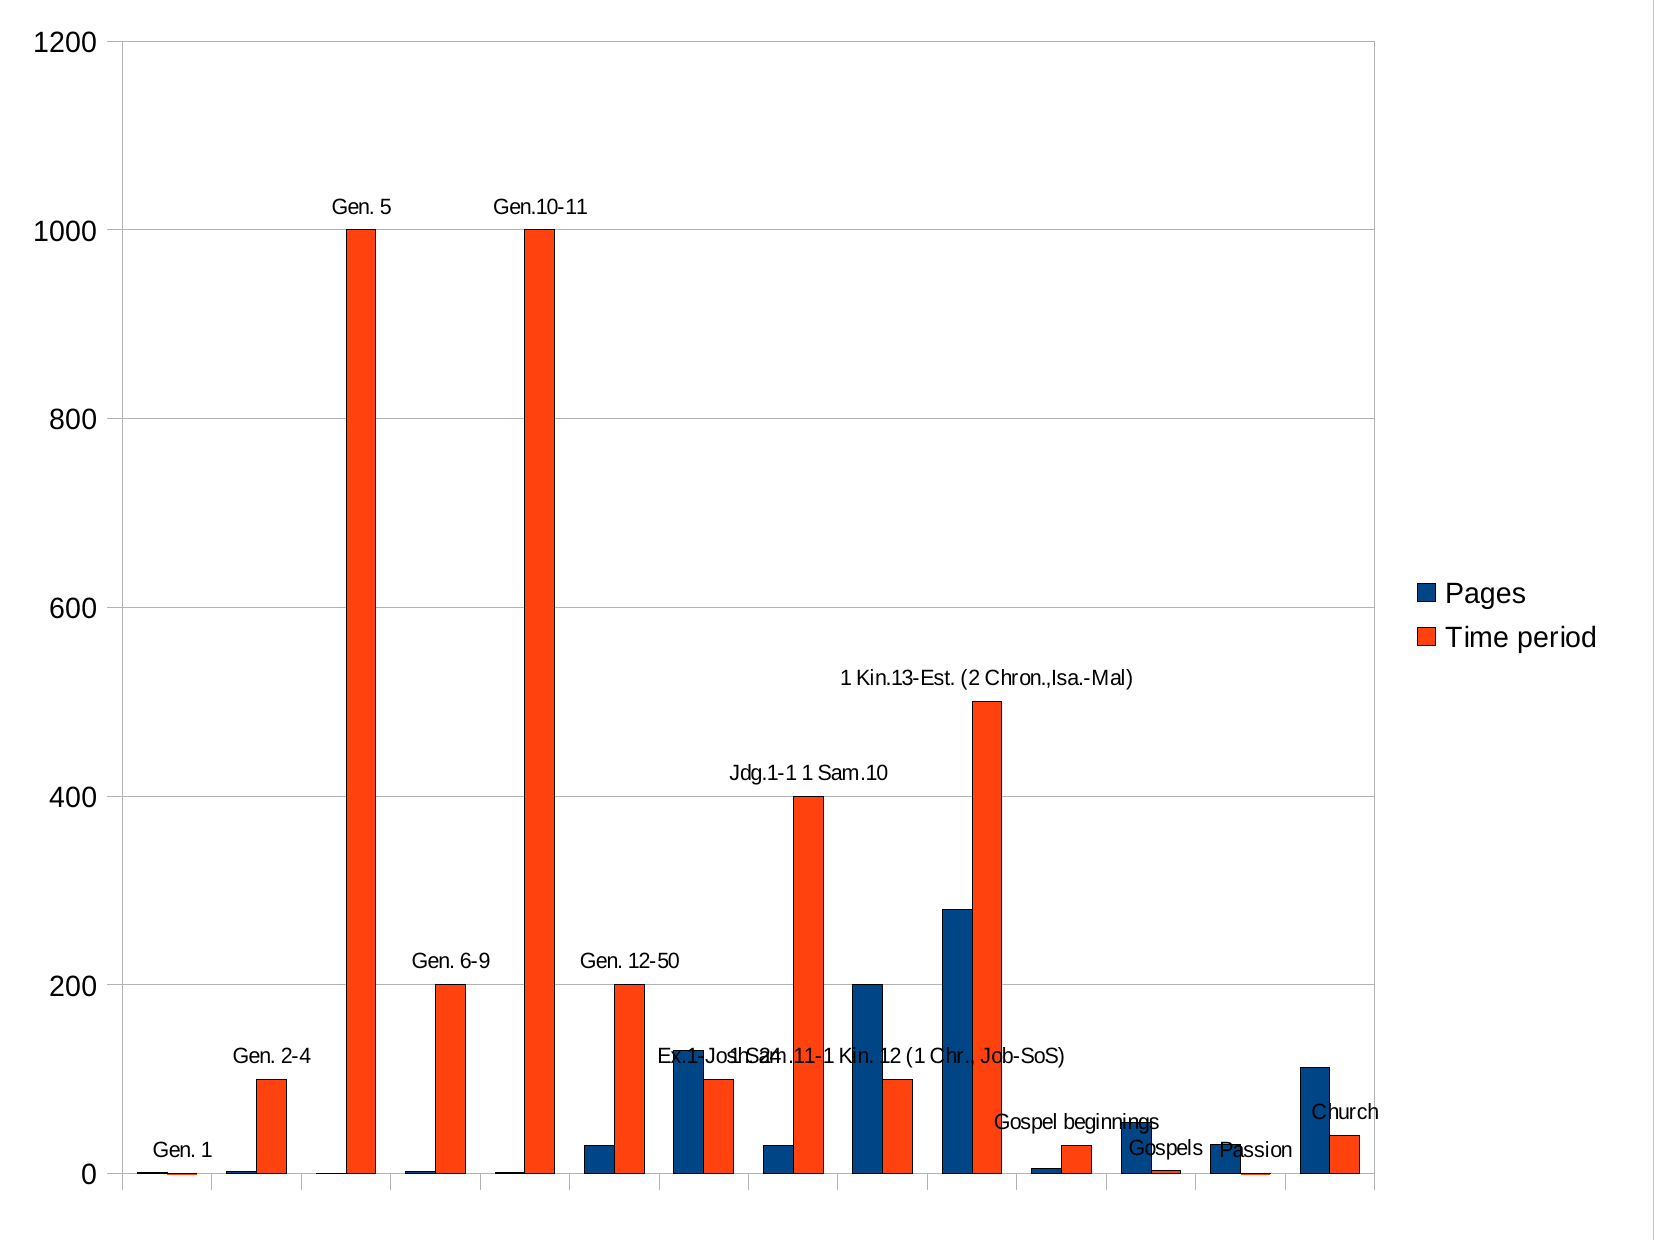

### Chart
| Category | Pages | Time period |
|---|---|---|
| Gen. 1 | 1.0 | 0.019 |
| Gen. 2-4 | 2.0 | 100.0 |
| Gen. 5 | 0.5 | 1000.0 |
| Gen. 6-9 | 2.5 | 200.0 |
| Gen.10-11 | 1.0 | 1000.0 |
| Gen. 12-50 | 30.0 | 200.0 |
| Ex.1-Josh. 24 | 130.0 | 100.0 |
| Jdg.1-1 1 Sam.10 | 30.0 | 400.0 |
| 1 Sam.11-1 Kin. 12 (1 Chr., Job-SoS) | 200.0 | 100.0 |
| 1 Kin.13-Est. (2 Chron.,Isa.-Mal) | 280.0 | 500.0 |
| Gospel beginnings | 5.0 | 30.0 |
| Gospels | 54.0 | 3.0 |
| Passion | 31.0 | 0.008 |
| Church | 112.0 | 40.0 |